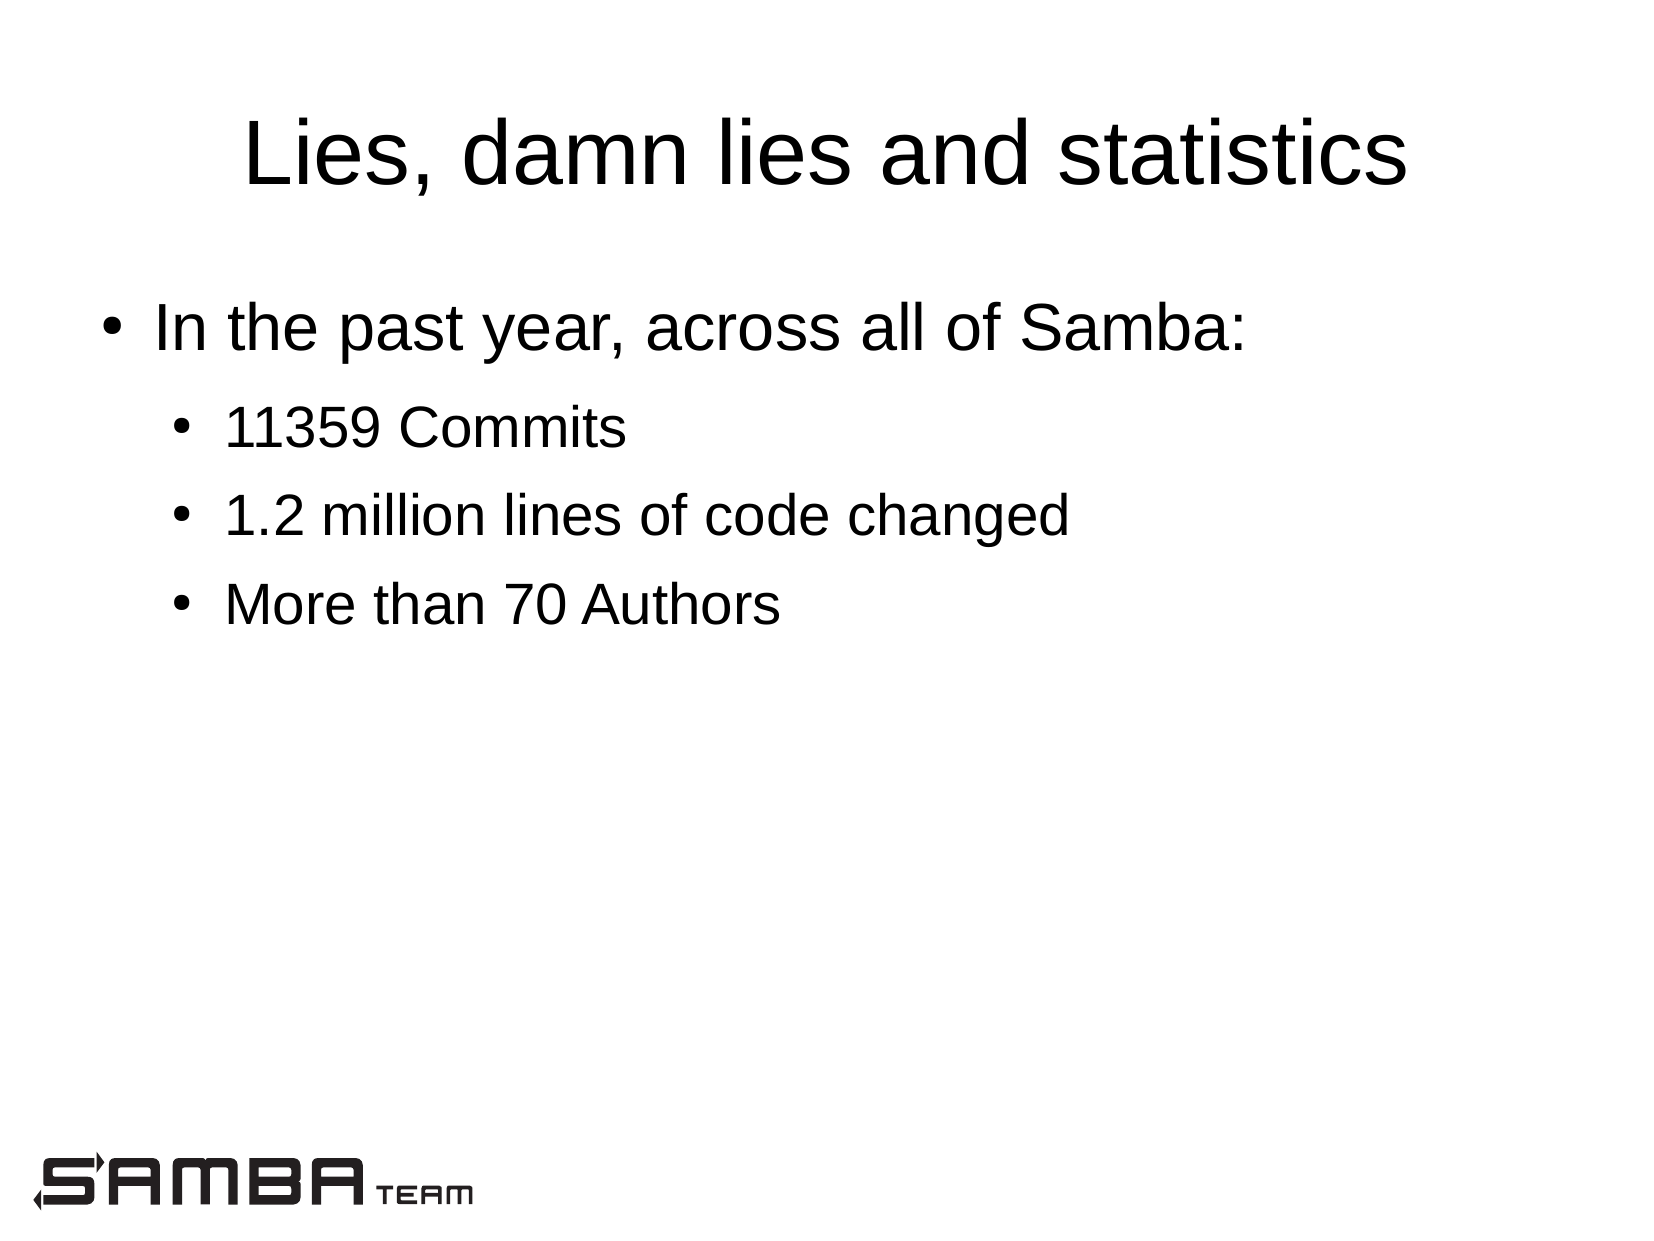

# Lies, damn lies and statistics
In the past year, across all of Samba:
11359 Commits
1.2 million lines of code changed
More than 70 Authors